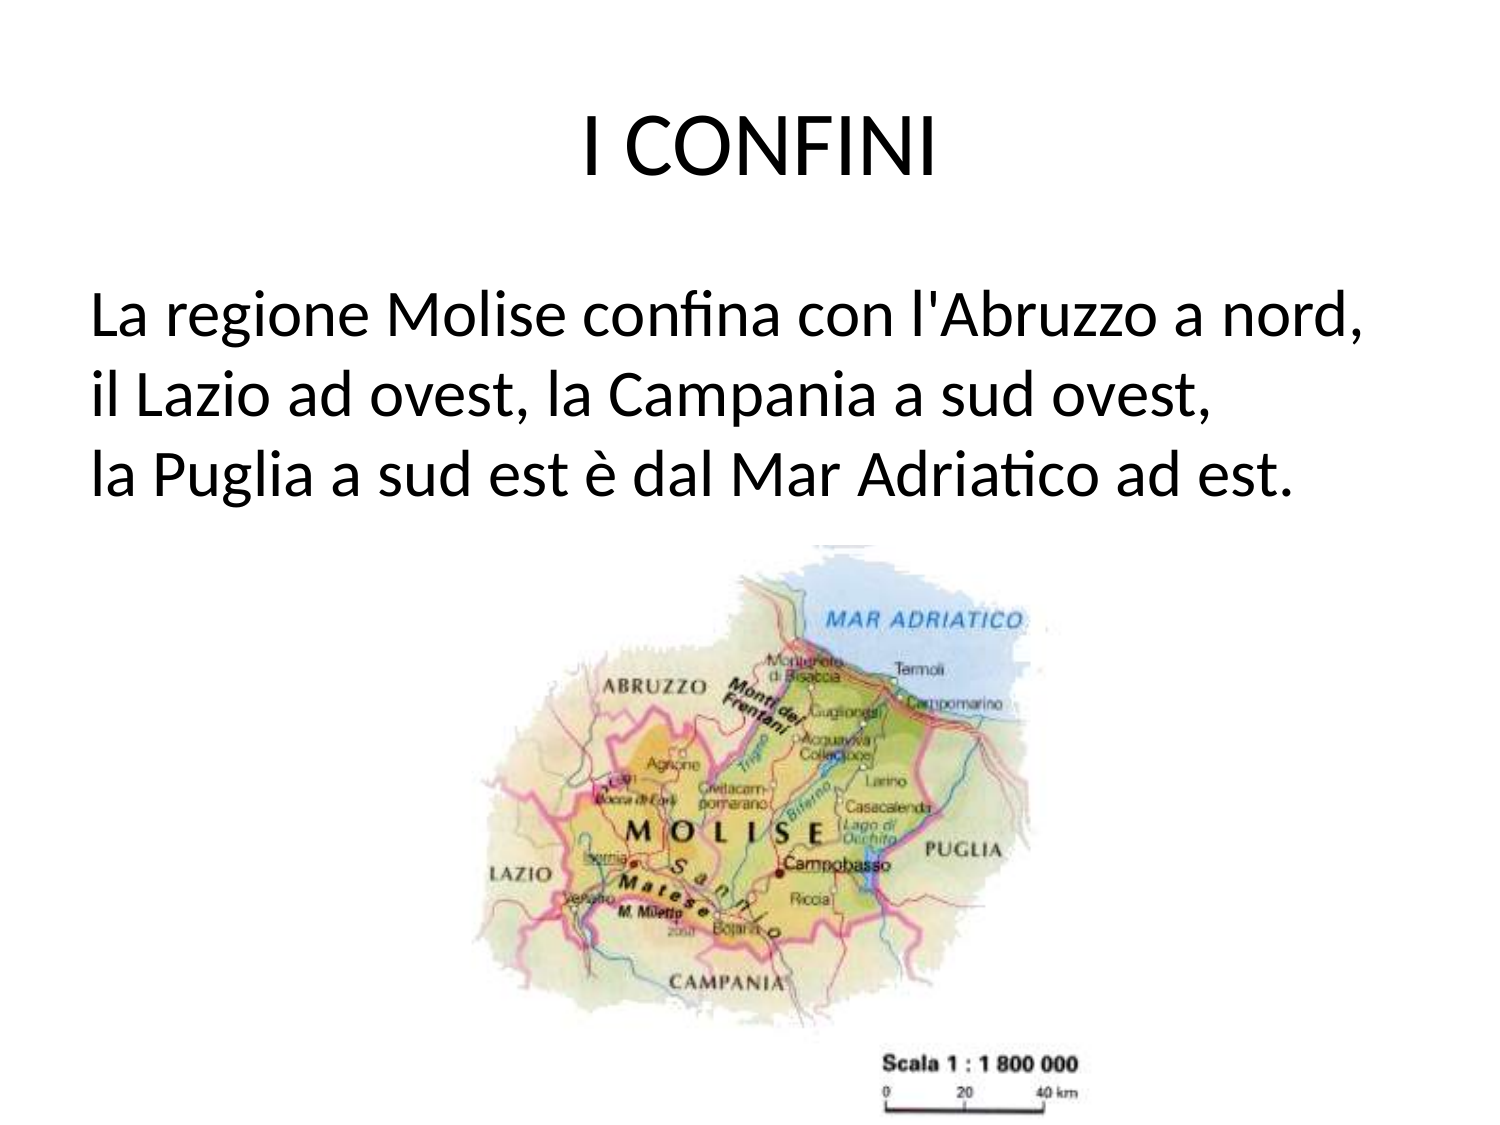

# I CONFINI
La regione Molise confina con l'Abruzzo a nord, il Lazio ad ovest, la Campania a sud ovest, la Puglia a sud est è dal Mar Adriatico ad est.